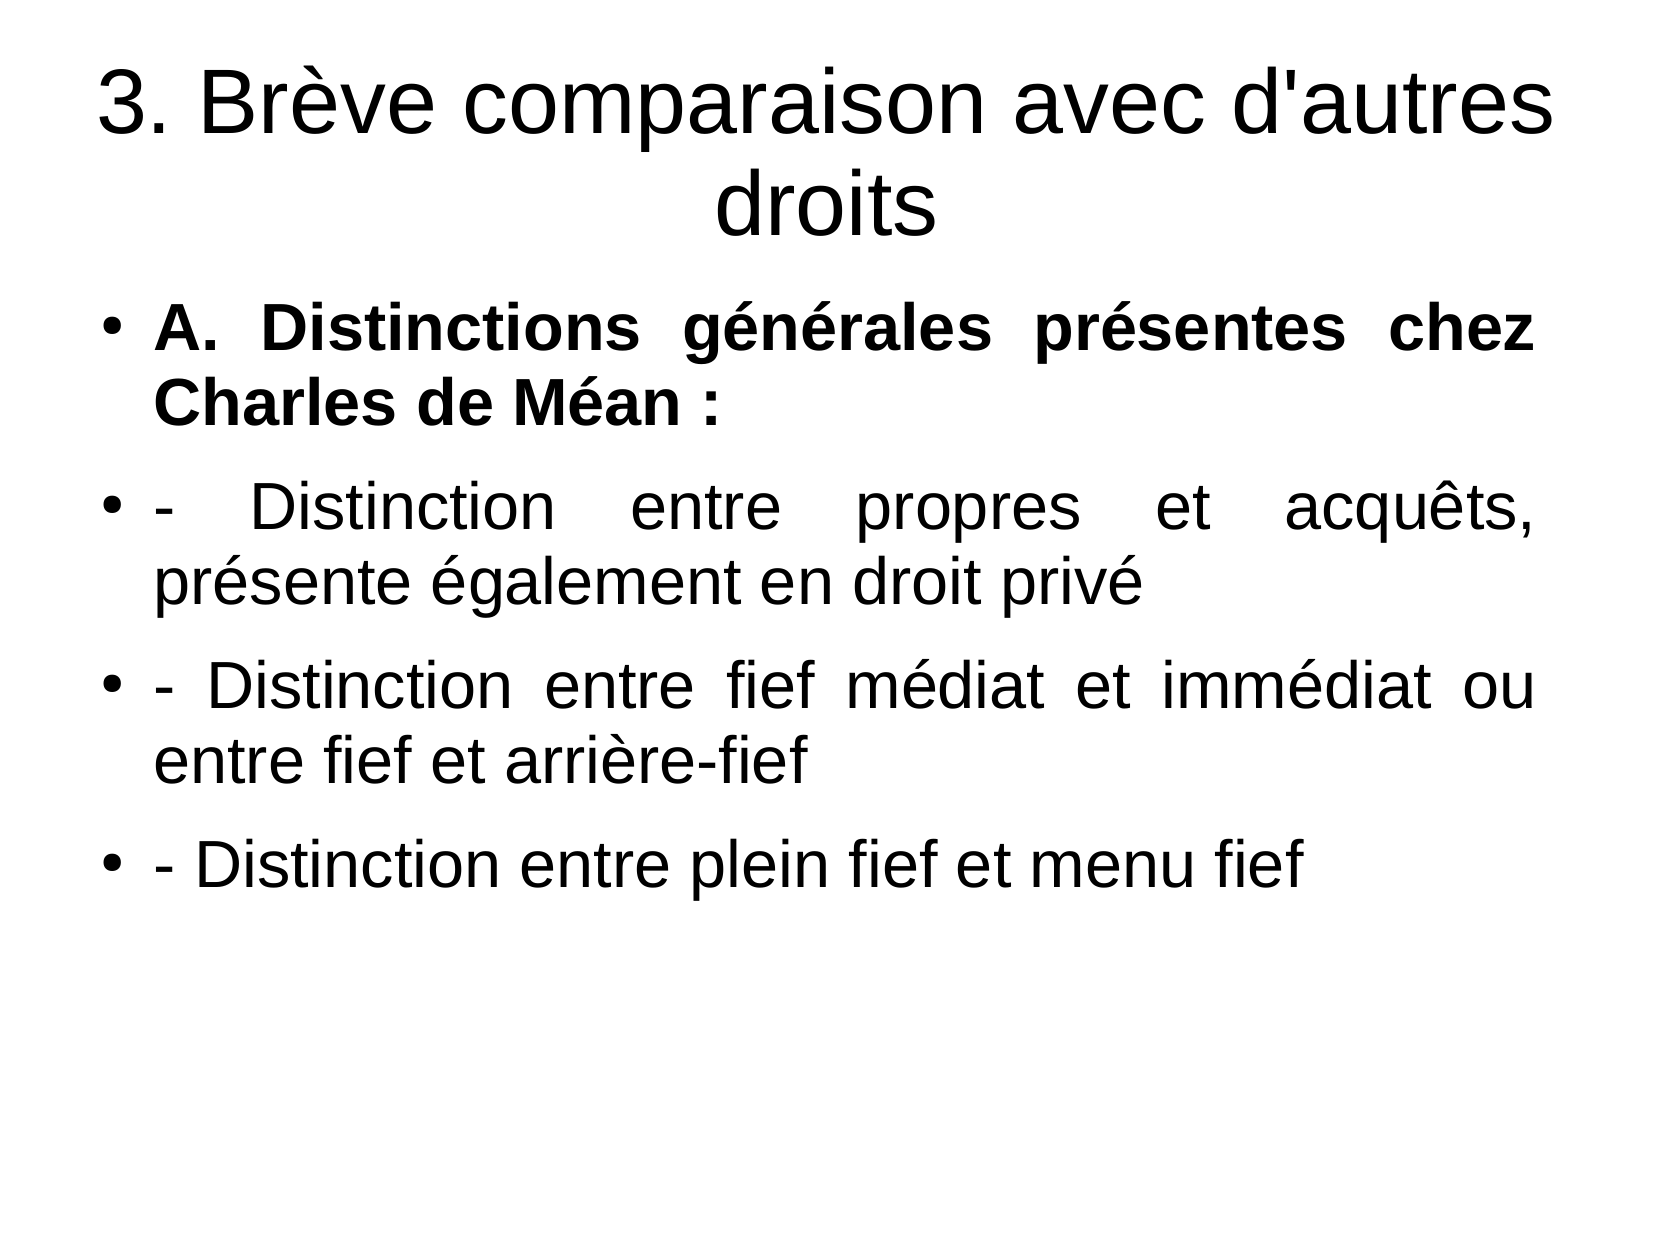

# 3. Brève comparaison avec d'autres droits
A. Distinctions générales présentes chez Charles de Méan :
- Distinction entre propres et acquêts, présente également en droit privé
- Distinction entre fief médiat et immédiat ou entre fief et arrière-fief
- Distinction entre plein fief et menu fief